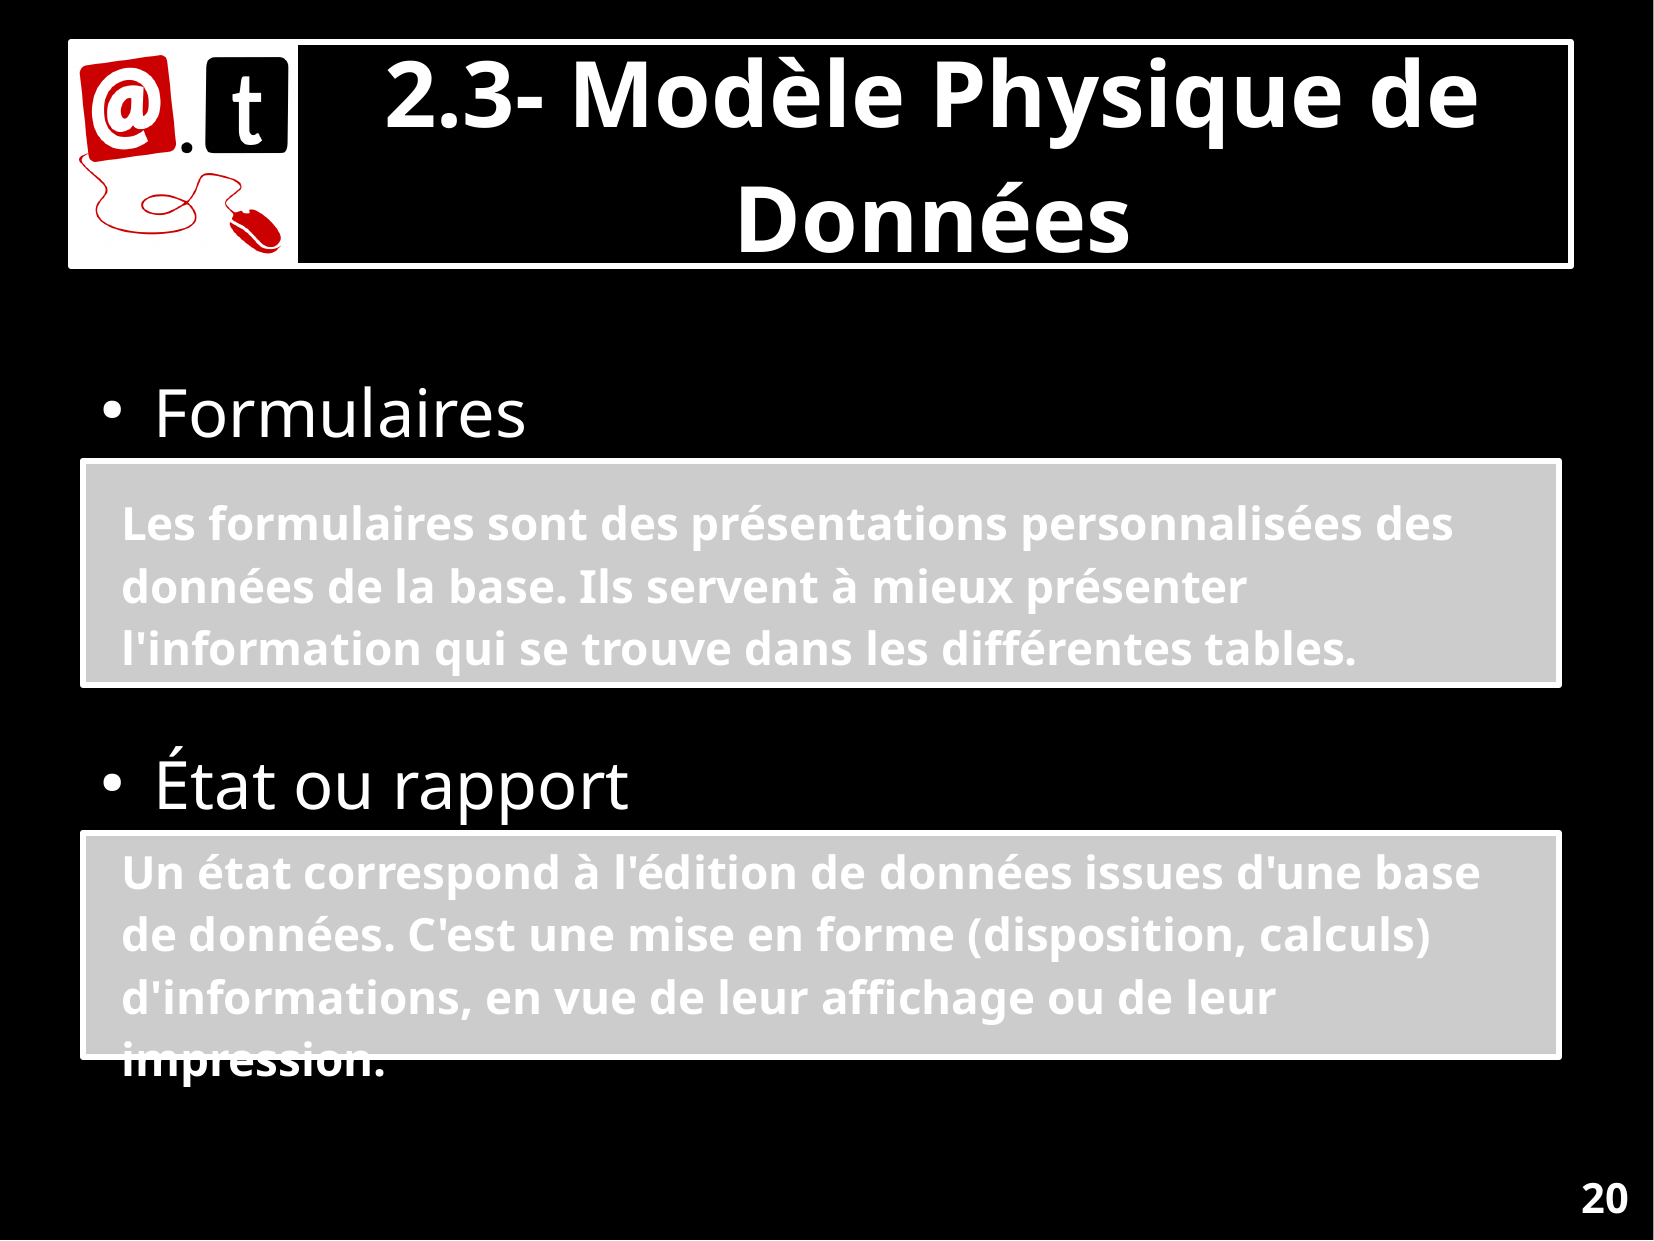

# 2.3- Modèle Physique de Données
Formulaires
État ou rapport
Les formulaires sont des présentations personnalisées des données de la base. Ils servent à mieux présenter l'information qui se trouve dans les différentes tables.
Un état correspond à l'édition de données issues d'une base de données. C'est une mise en forme (disposition, calculs) d'informations, en vue de leur affichage ou de leur impression.
20